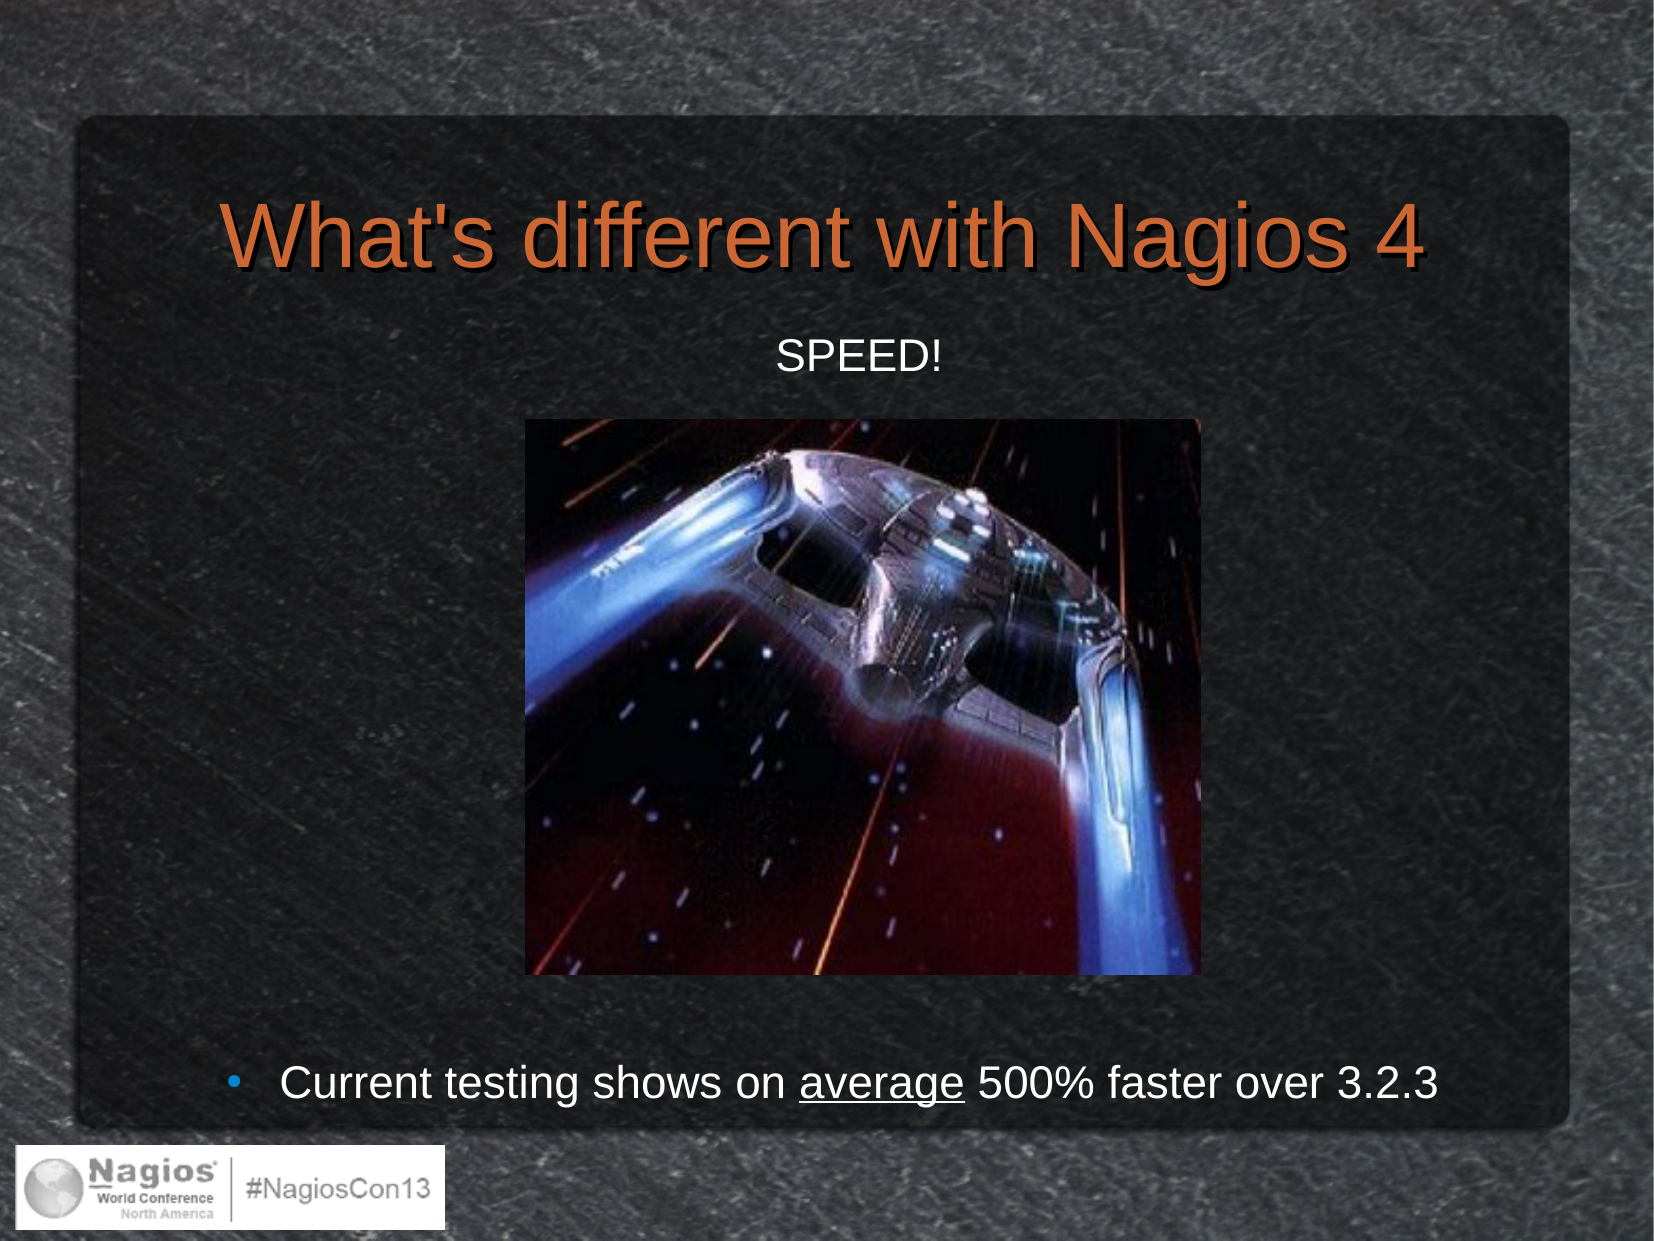

# What's different with Nagios 4
SPEED!
Current testing shows on average 500% faster over 3.2.3